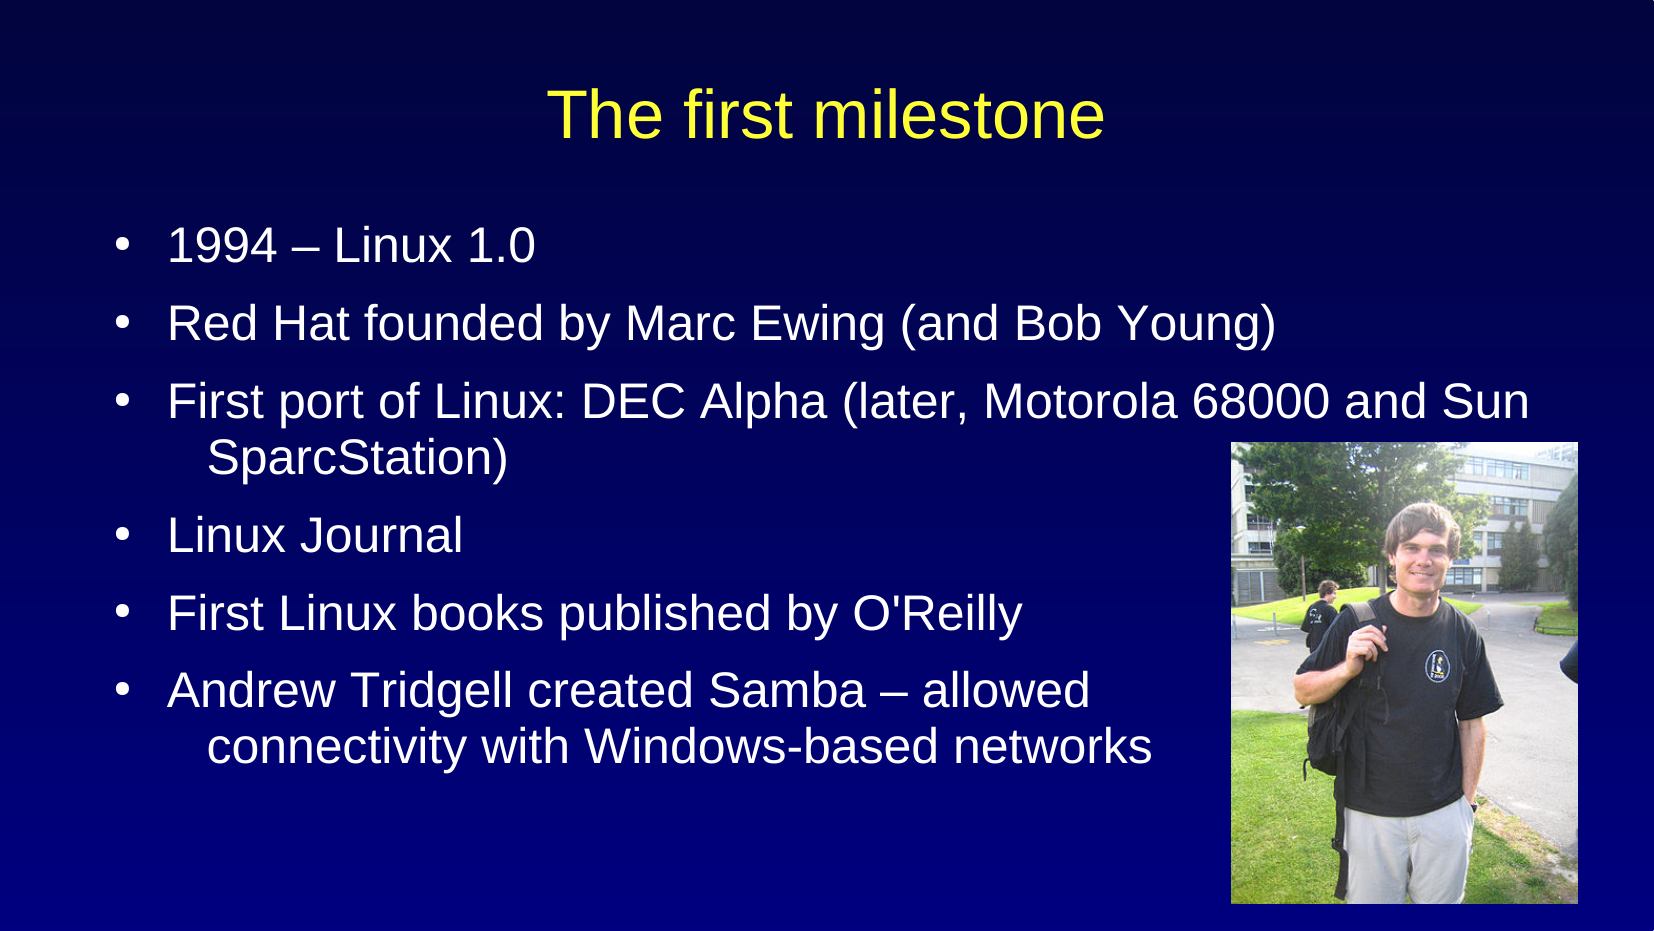

# The first milestone
1994 – Linux 1.0
Red Hat founded by Marc Ewing (and Bob Young)
First port of Linux: DEC Alpha (later, Motorola 68000 and Sun SparcStation)
Linux Journal
First Linux books published by O'Reilly
Andrew Tridgell created Samba – allowed
connectivity with Windows-based networks